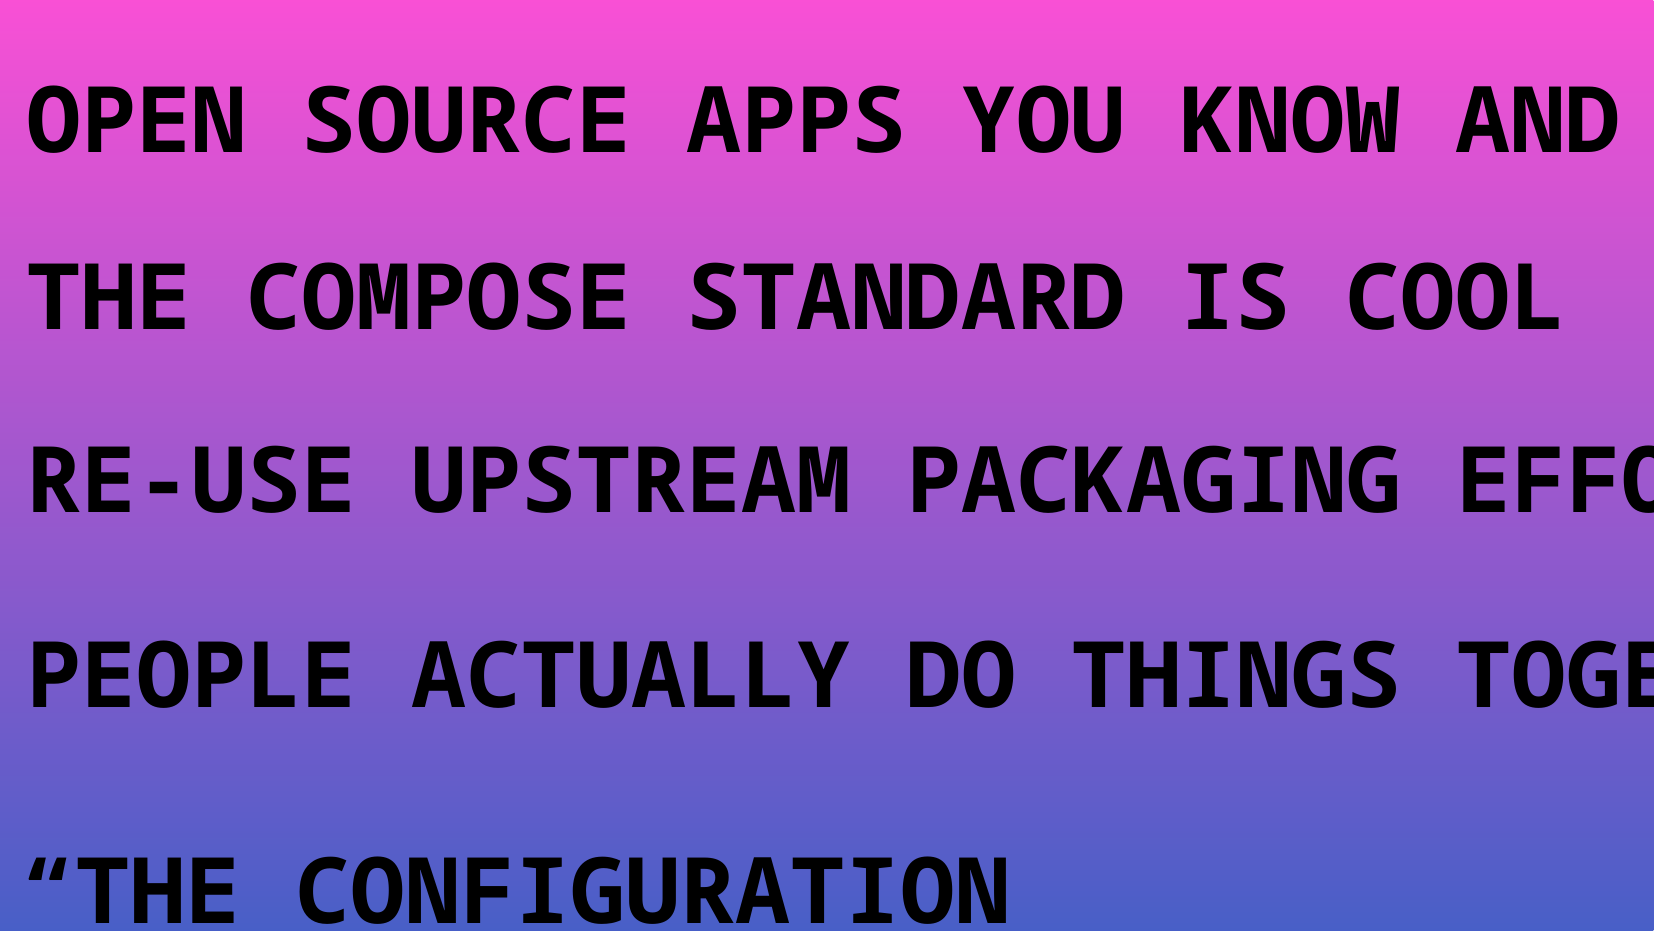

OPEN SOURCE APPS YOU KNOW AND HATE
THE COMPOSE STANDARD IS COOL
RE-USE UPSTREAM PACKAGING EFFORTS
PEOPLE ACTUALLY DO THINGS TOGETHER
“THE CONFIGURATION COMMONS”